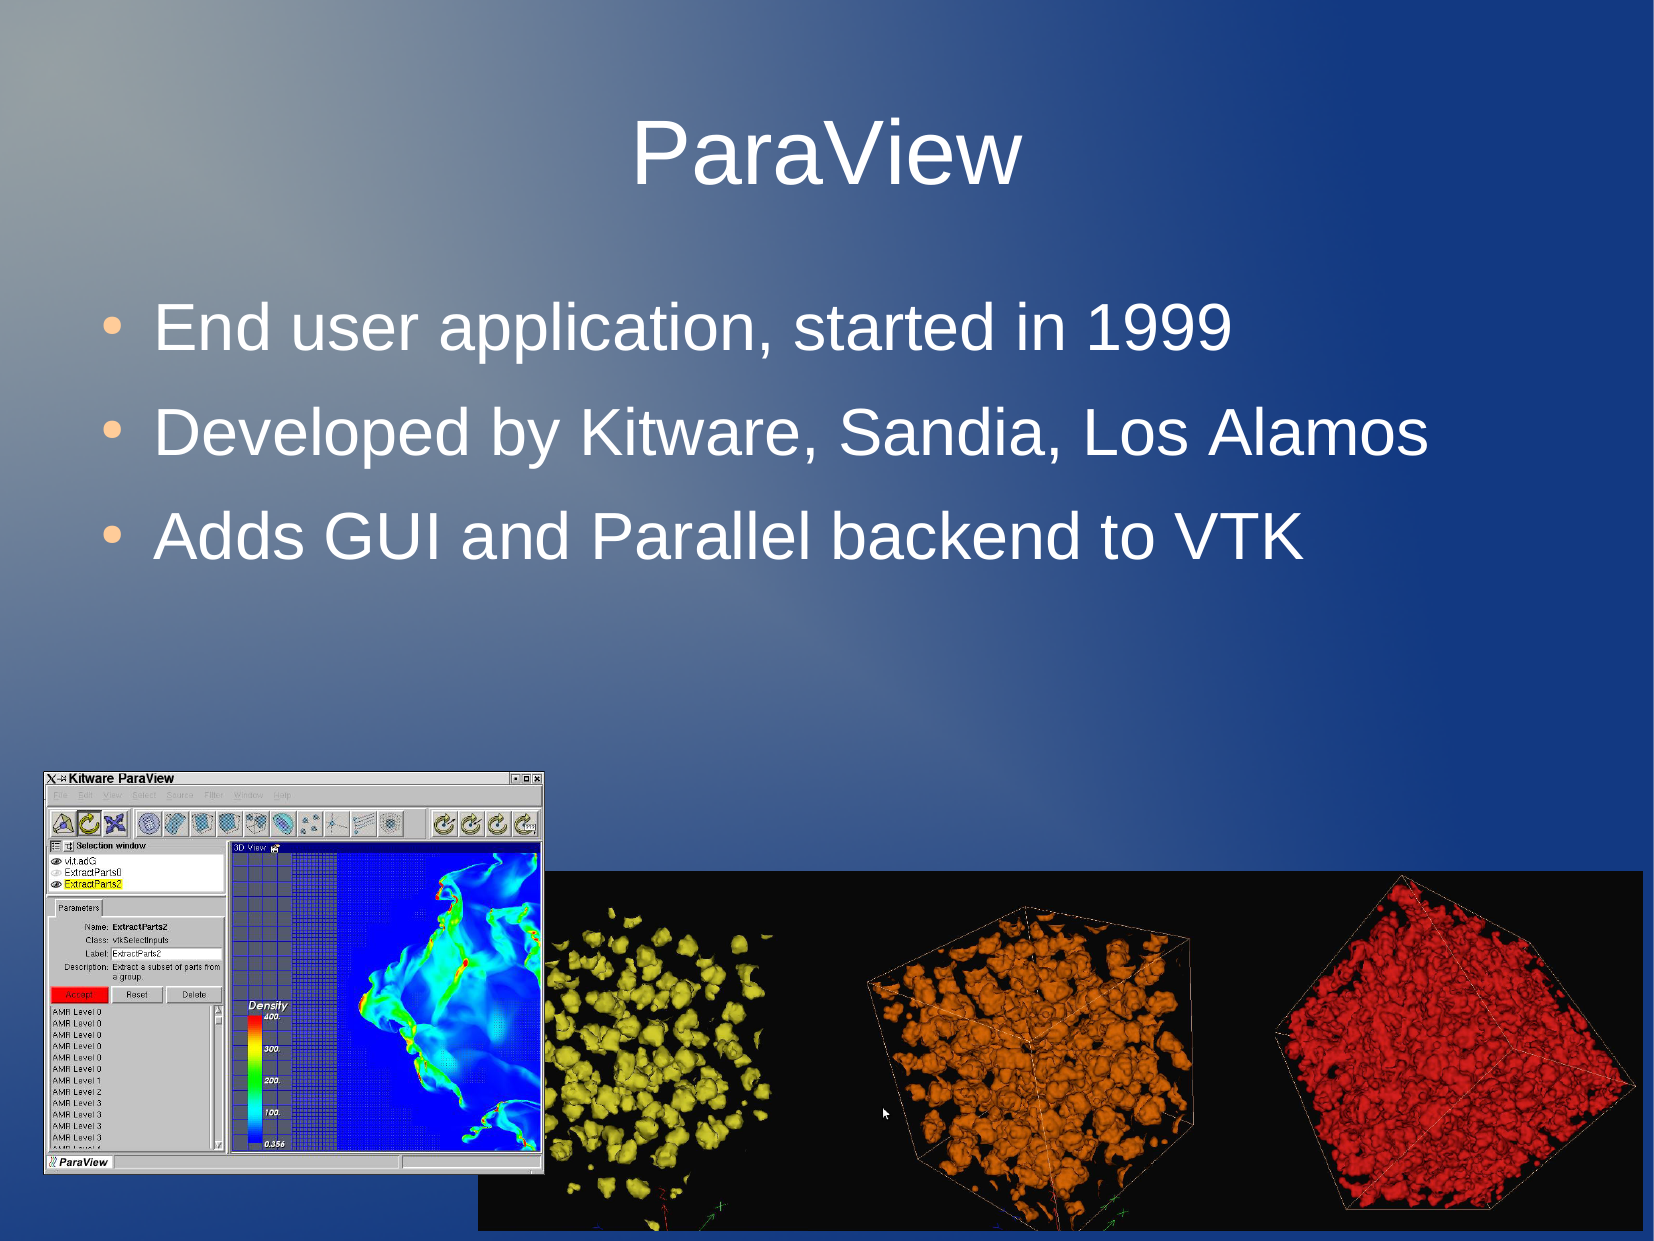

# ParaView
End user application, started in 1999
Developed by Kitware, Sandia, Los Alamos
Adds GUI and Parallel backend to VTK